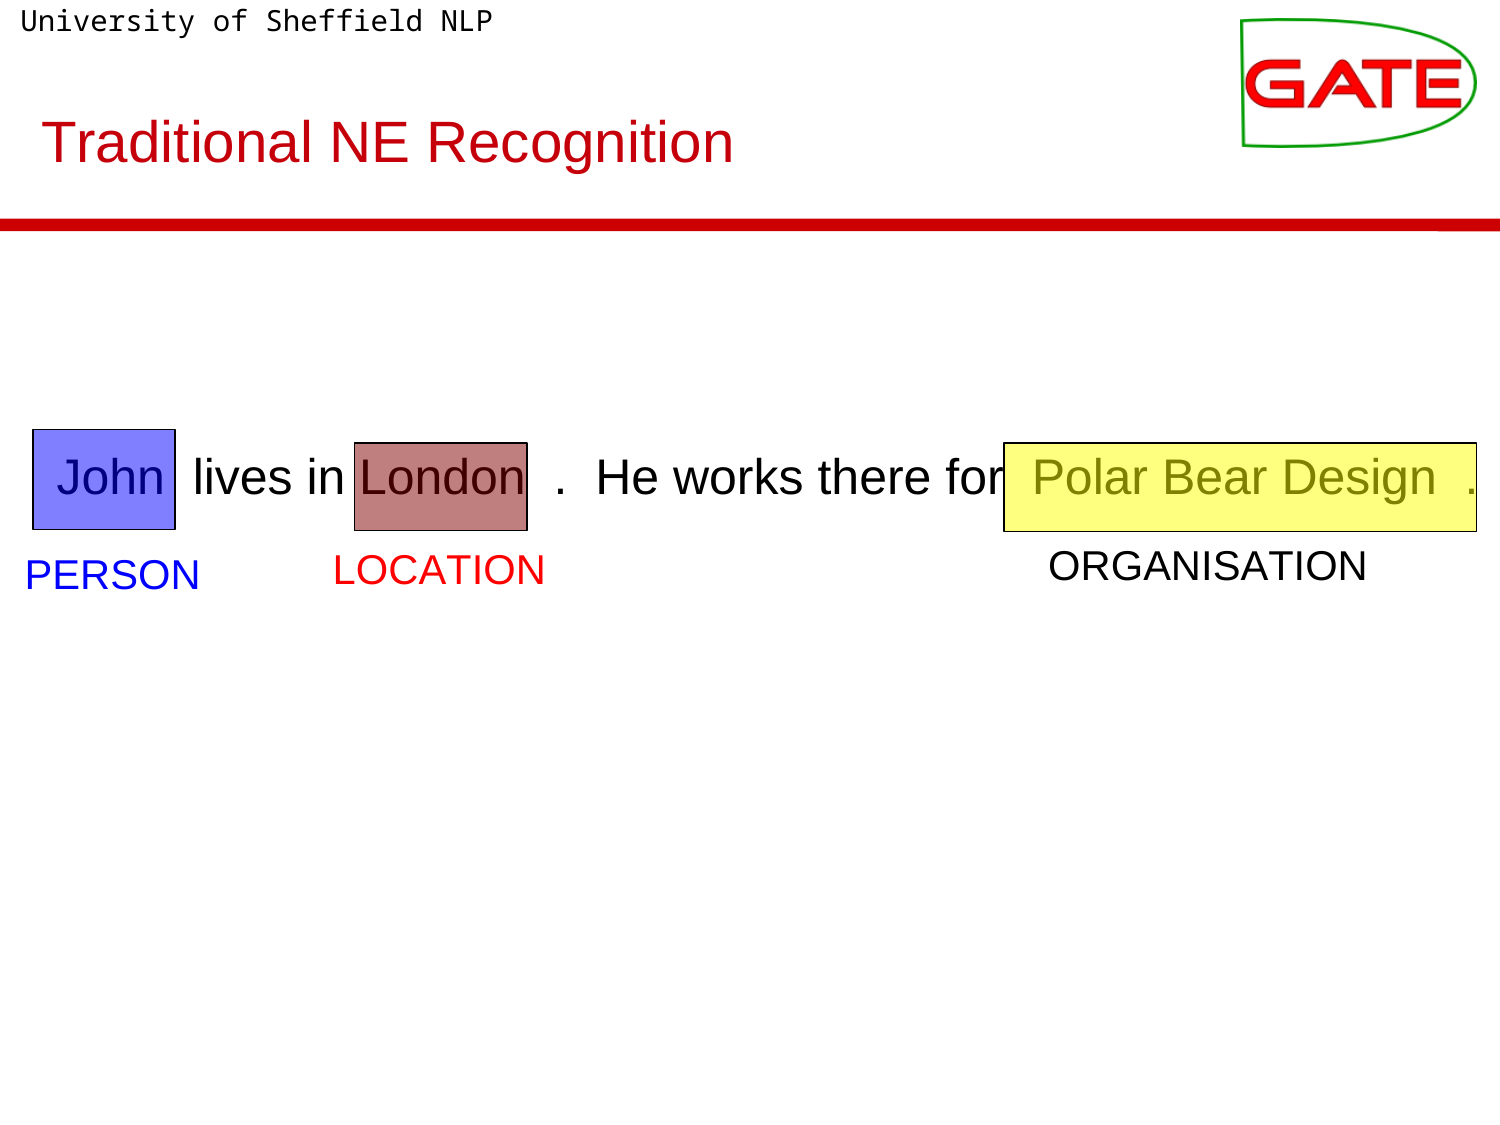

# Traditional NE Recognition
John lives in London . He works there for Polar Bear Design .
ORGANISATION
LOCATION
PERSON